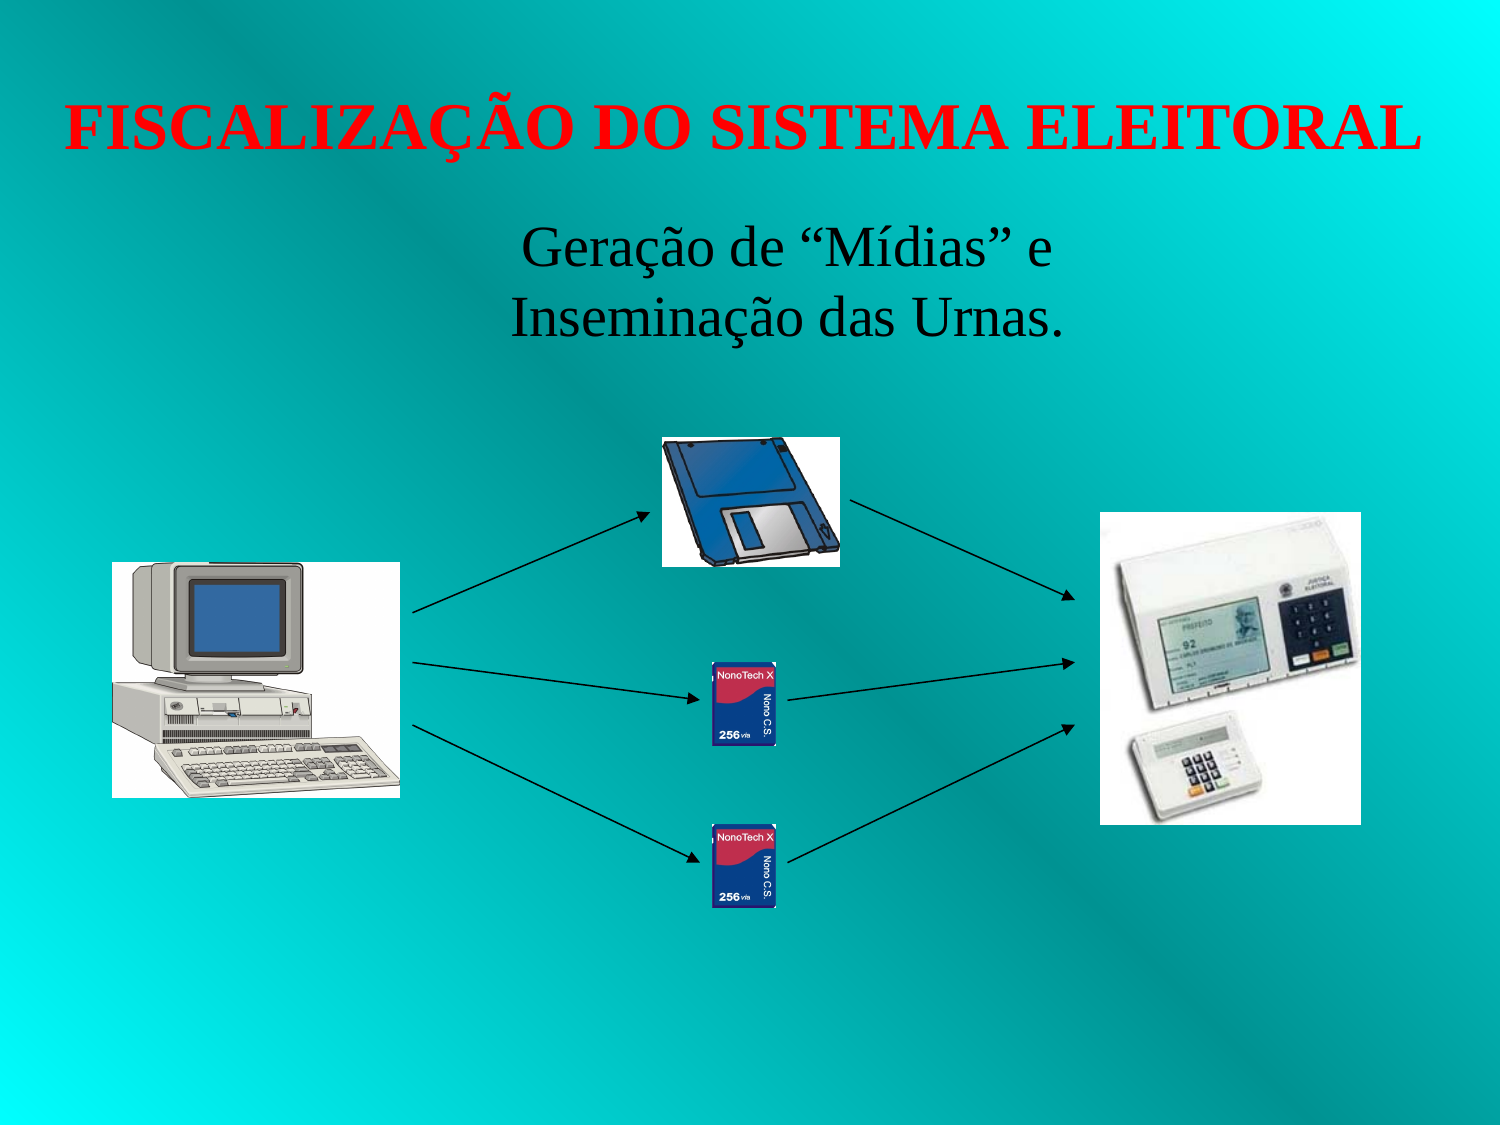

Geração de “Mídias” e Inseminação das Urnas.